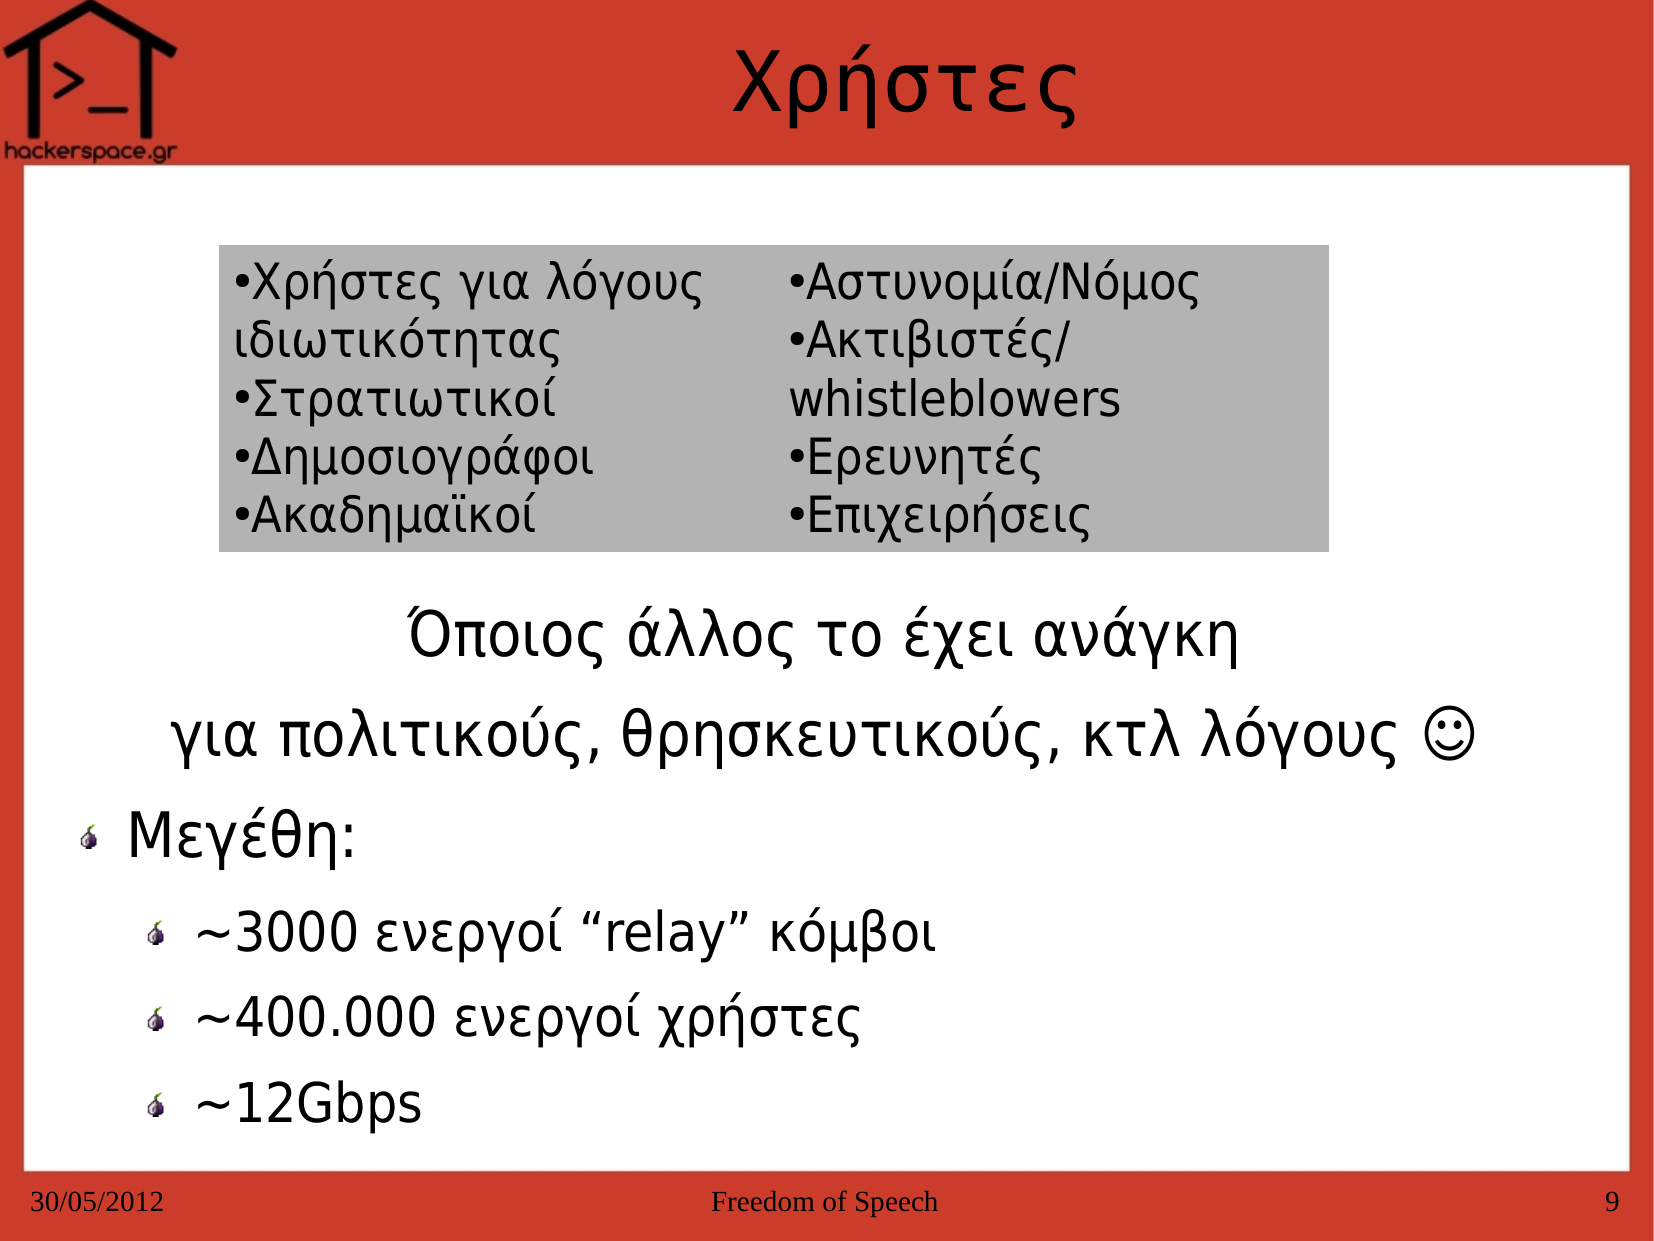

# Χρήστες
Όποιος άλλος το έχει ανάγκη
για πολιτικούς, θρησκευτικούς, κτλ λόγους ☺
Μεγέθη:
~3000 ενεργοί “relay” κόμβοι
~400.000 ενεργοί χρήστες
~12Gbps
| Χρήστες για λόγους ιδιωτικότητας Στρατιωτικοί Δημοσιογράφοι Ακαδημαϊκοί | Αστυνομία/Νόμος Ακτιβιστές/ whistleblowers Ερευνητές Επιχειρήσεις |
| --- | --- |
30/05/2012
Freedom of Speech
9